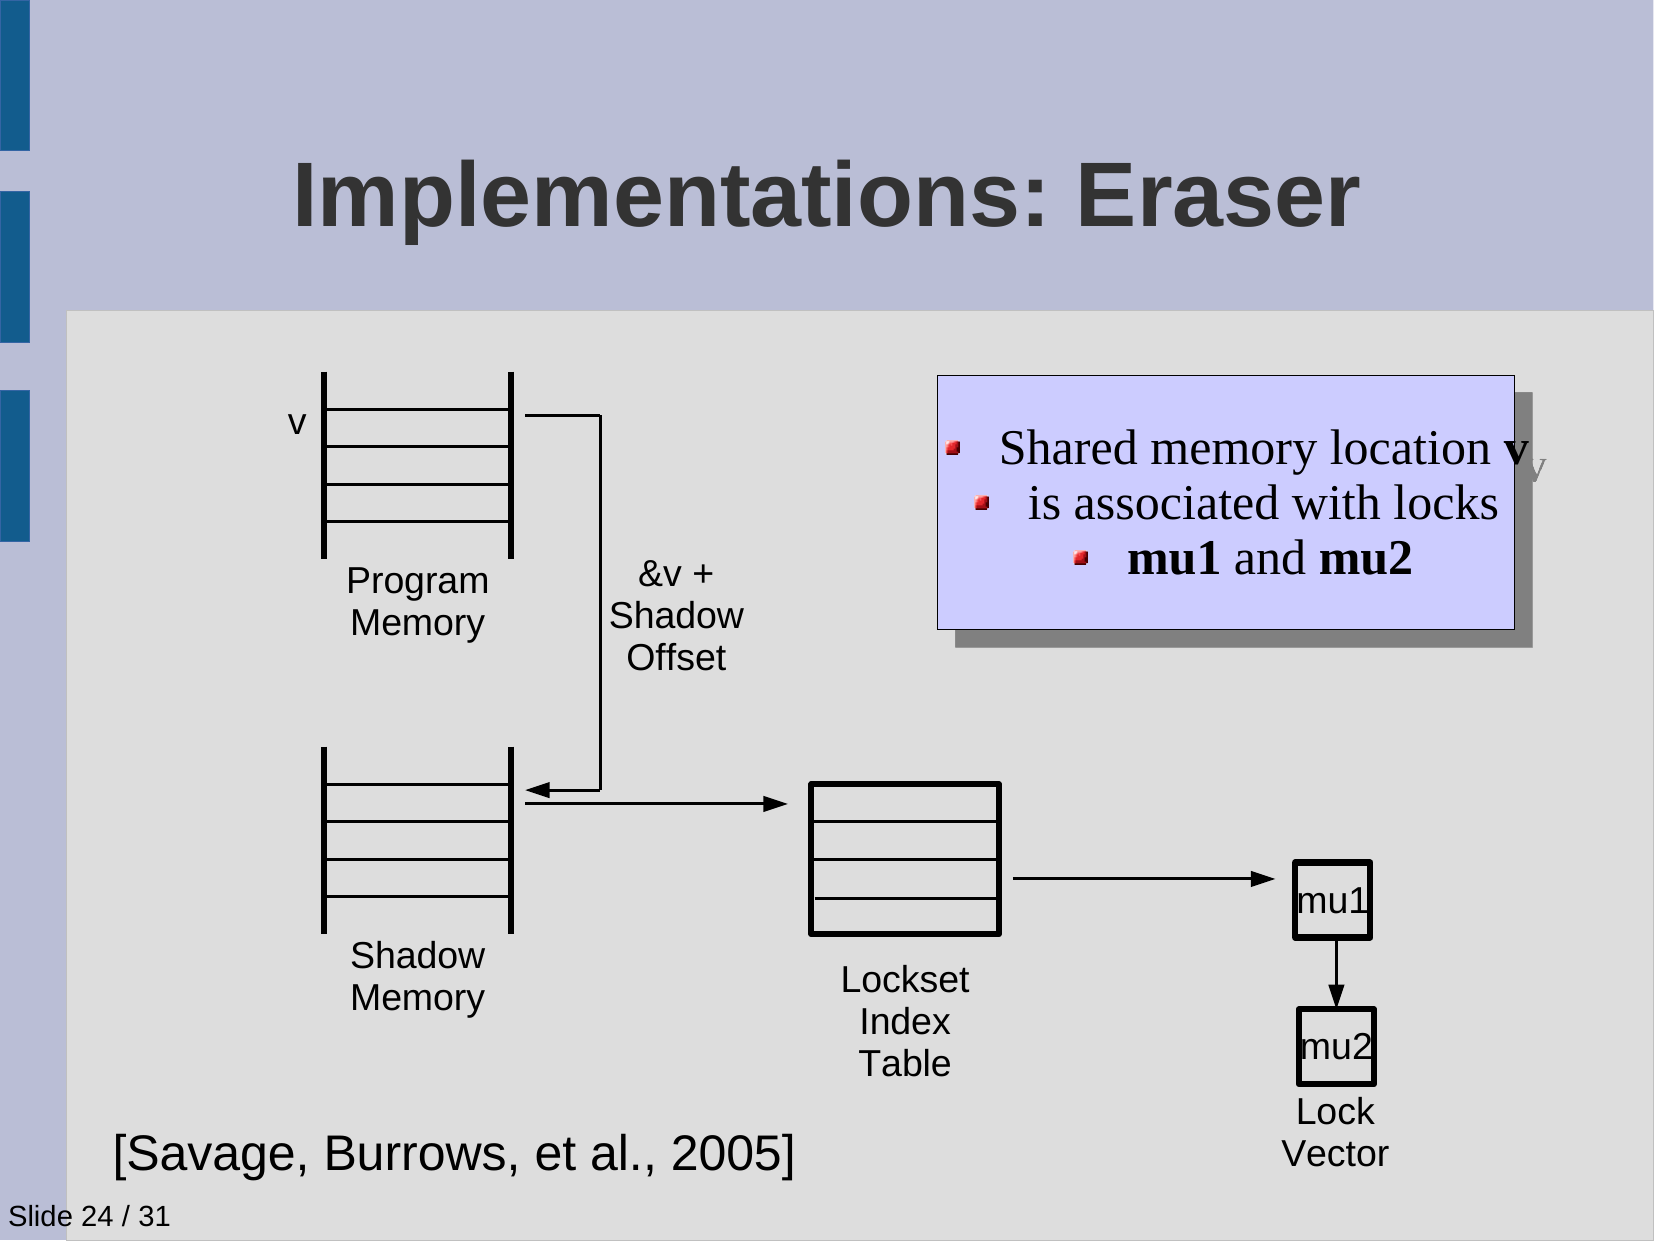

# Implementations: Eraser
Shared memory location v
is associated with locks
mu1 and mu2
v
&v +
Shadow
Offset
Program Memory
mu1
Shadow Memory
Lockset Index Table
mu2
Lock Vector
[Savage, Burrows, et al., 2005]
Slide 24 / 31